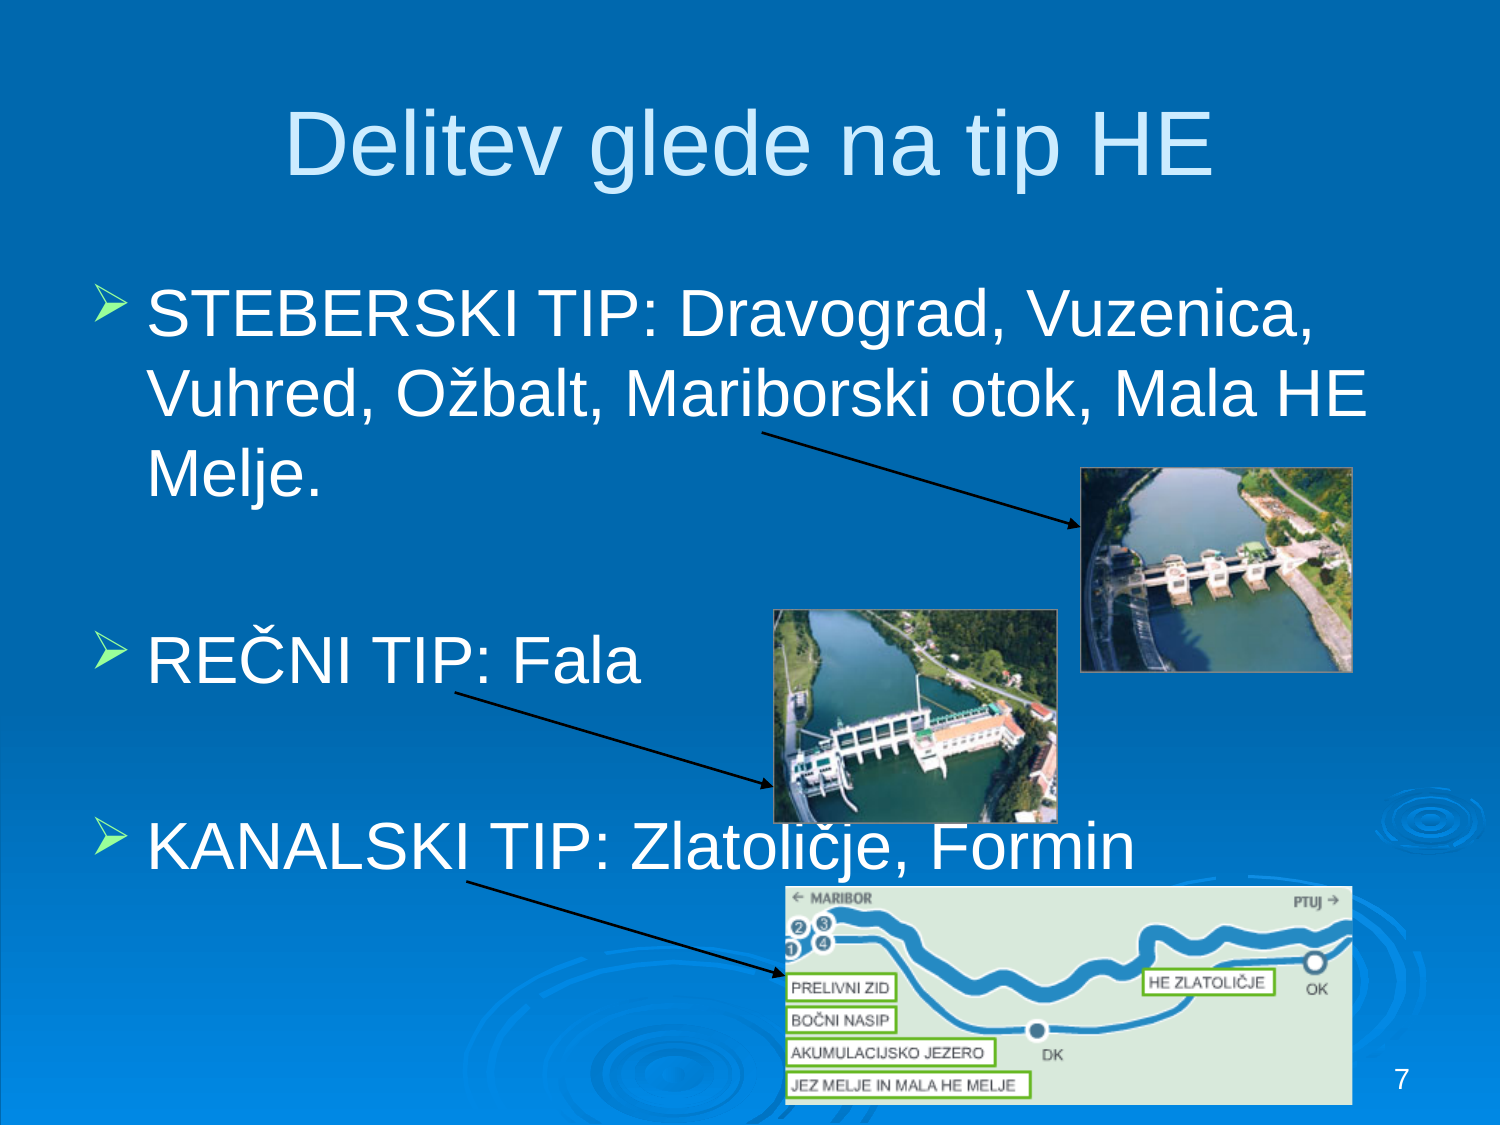

# Delitev glede na tip HE
STEBERSKI TIP: Dravograd, Vuzenica, Vuhred, Ožbalt, Mariborski otok, Mala HE Melje.
REČNI TIP: Fala
KANALSKI TIP: Zlatoličje, Formin